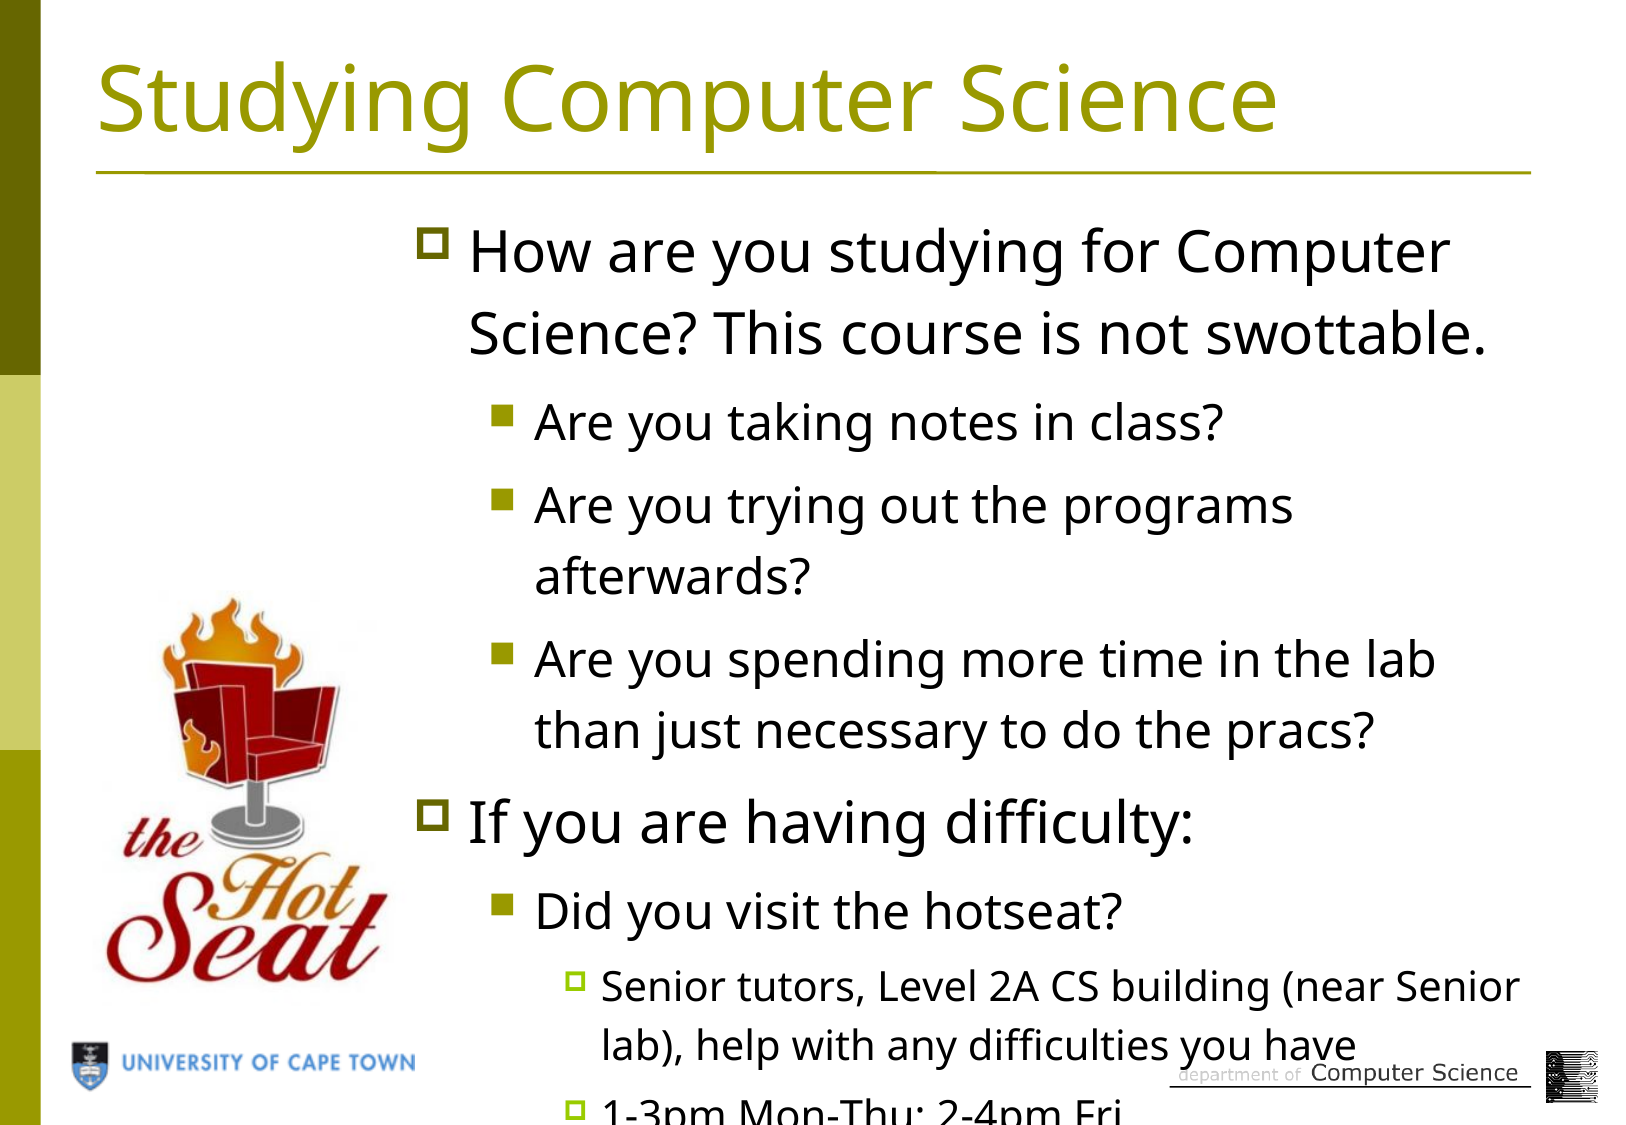

# Studying Computer Science
How are you studying for Computer Science? This course is not swottable.
Are you taking notes in class?
Are you trying out the programs afterwards?
Are you spending more time in the lab than just necessary to do the pracs?
If you are having difficulty:
Did you visit the hotseat?
Senior tutors, Level 2A CS building (near Senior lab), help with any difficulties you have
1-3pm Mon-Thu; 2-4pm Fri
Do you use the discussion board?